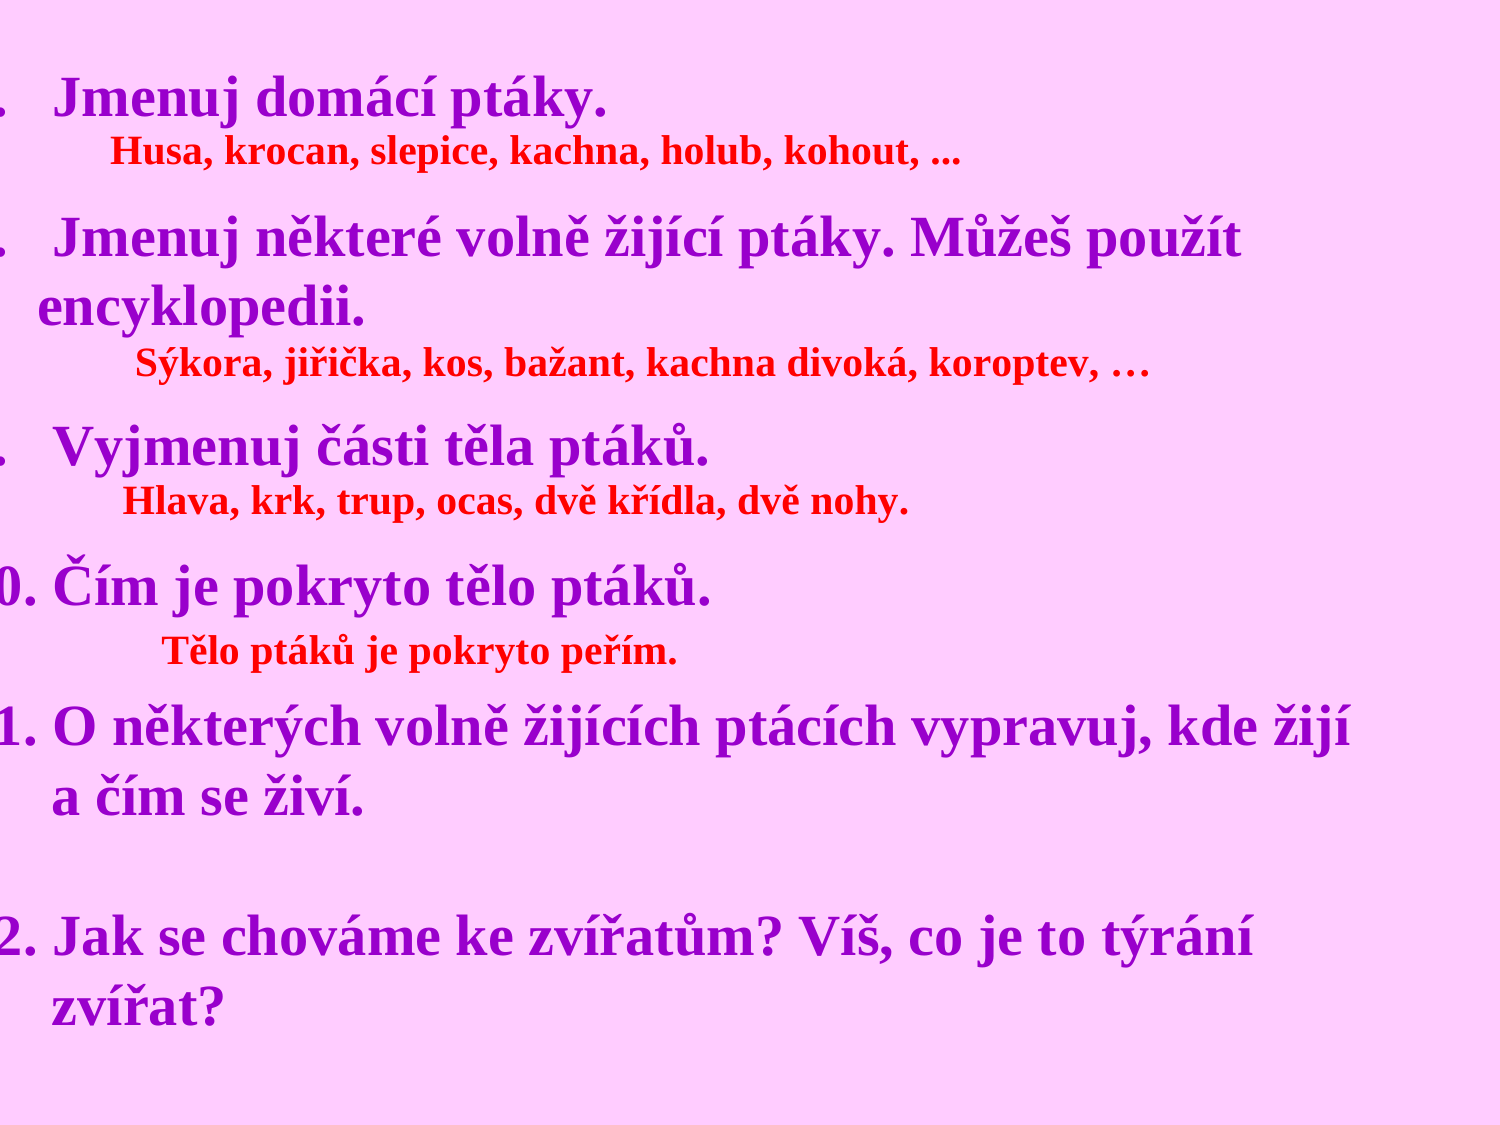

7.	Jmenuj domácí ptáky.
8.	Jmenuj některé volně žijící ptáky. Můžeš použít
 encyklopedii.
9.	Vyjmenuj části těla ptáků.
10.	Čím je pokryto tělo ptáků.
11.	O některých volně žijících ptácích vypravuj, kde žijí
 a čím se živí.
12.	Jak se chováme ke zvířatům? Víš, co je to týrání
 zvířat?
Husa, krocan, slepice, kachna, holub, kohout, ...
Sýkora, jiřička, kos, bažant, kachna divoká, koroptev, …
Hlava, krk, trup, ocas, dvě křídla, dvě nohy.
Tělo ptáků je pokryto peřím.